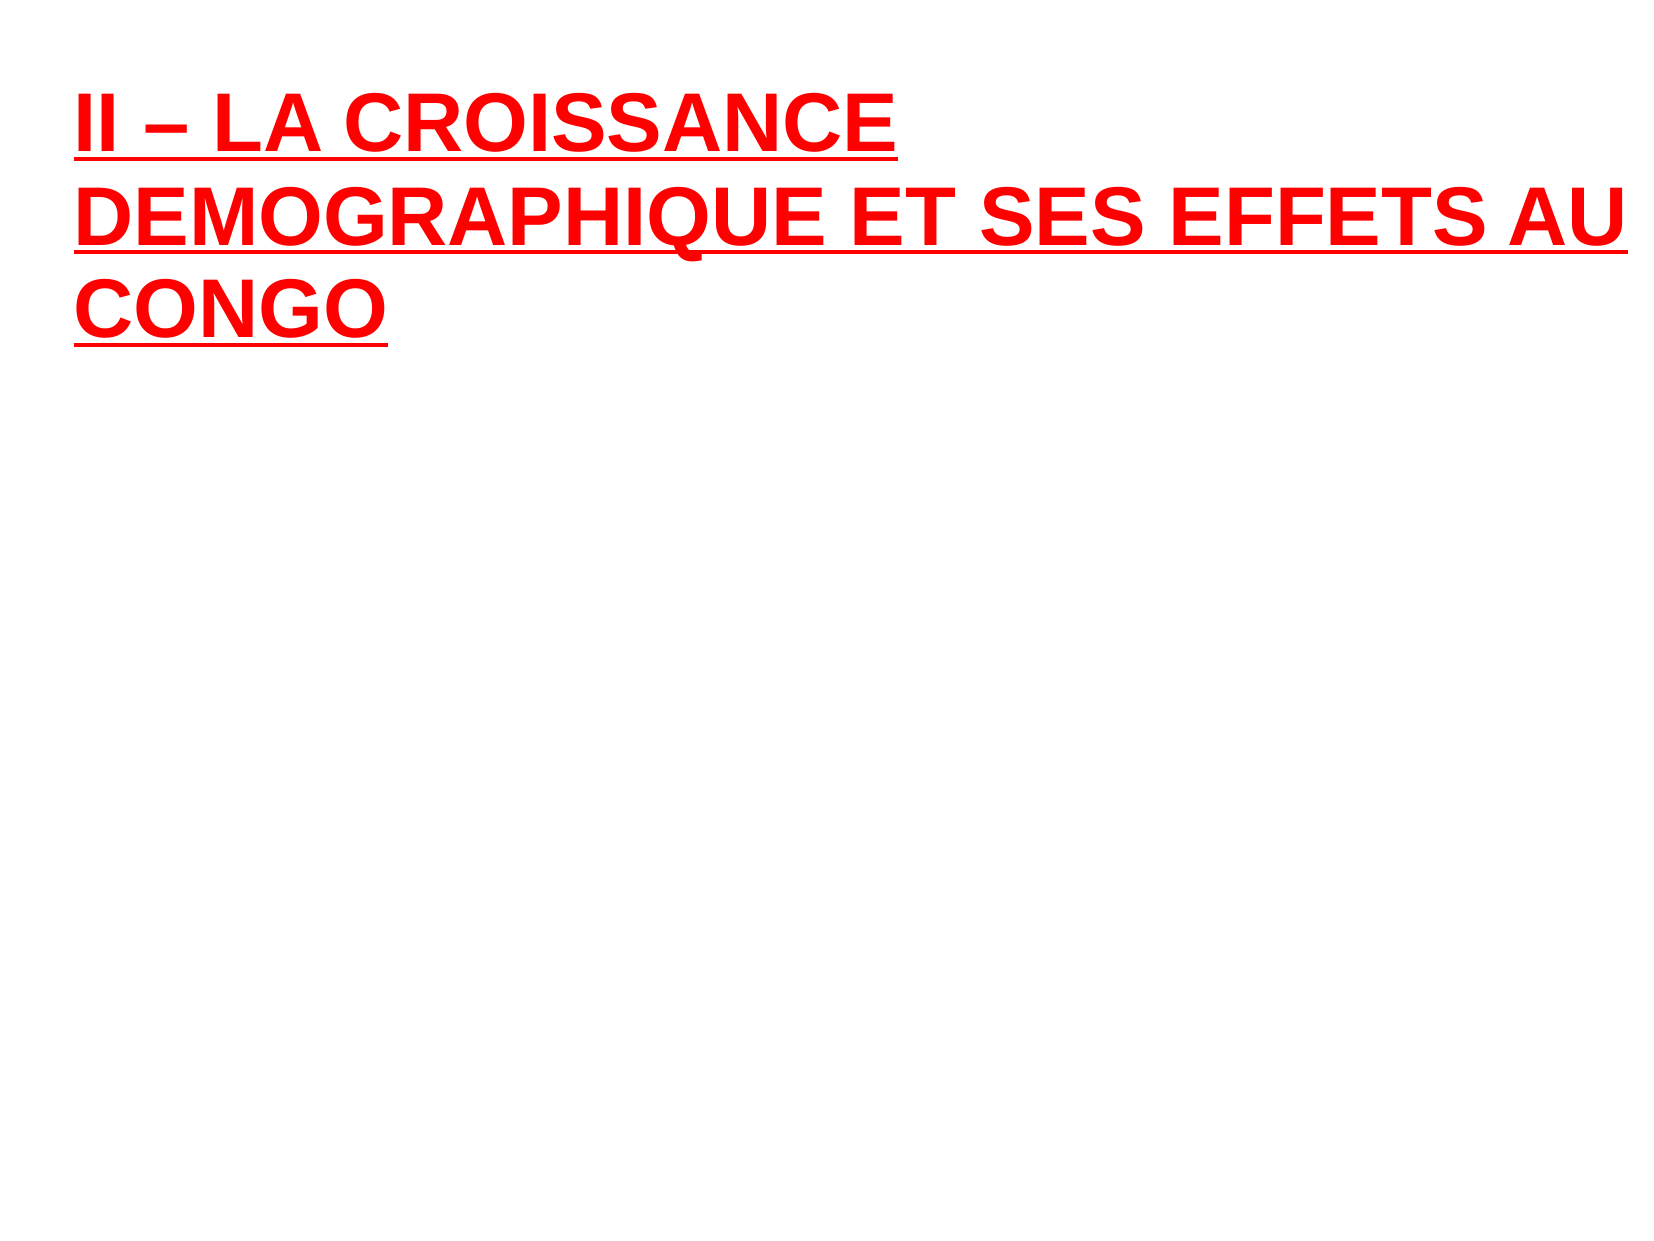

#
II – LA CROISSANCE DEMOGRAPHIQUE ET SES EFFETS AU CONGO